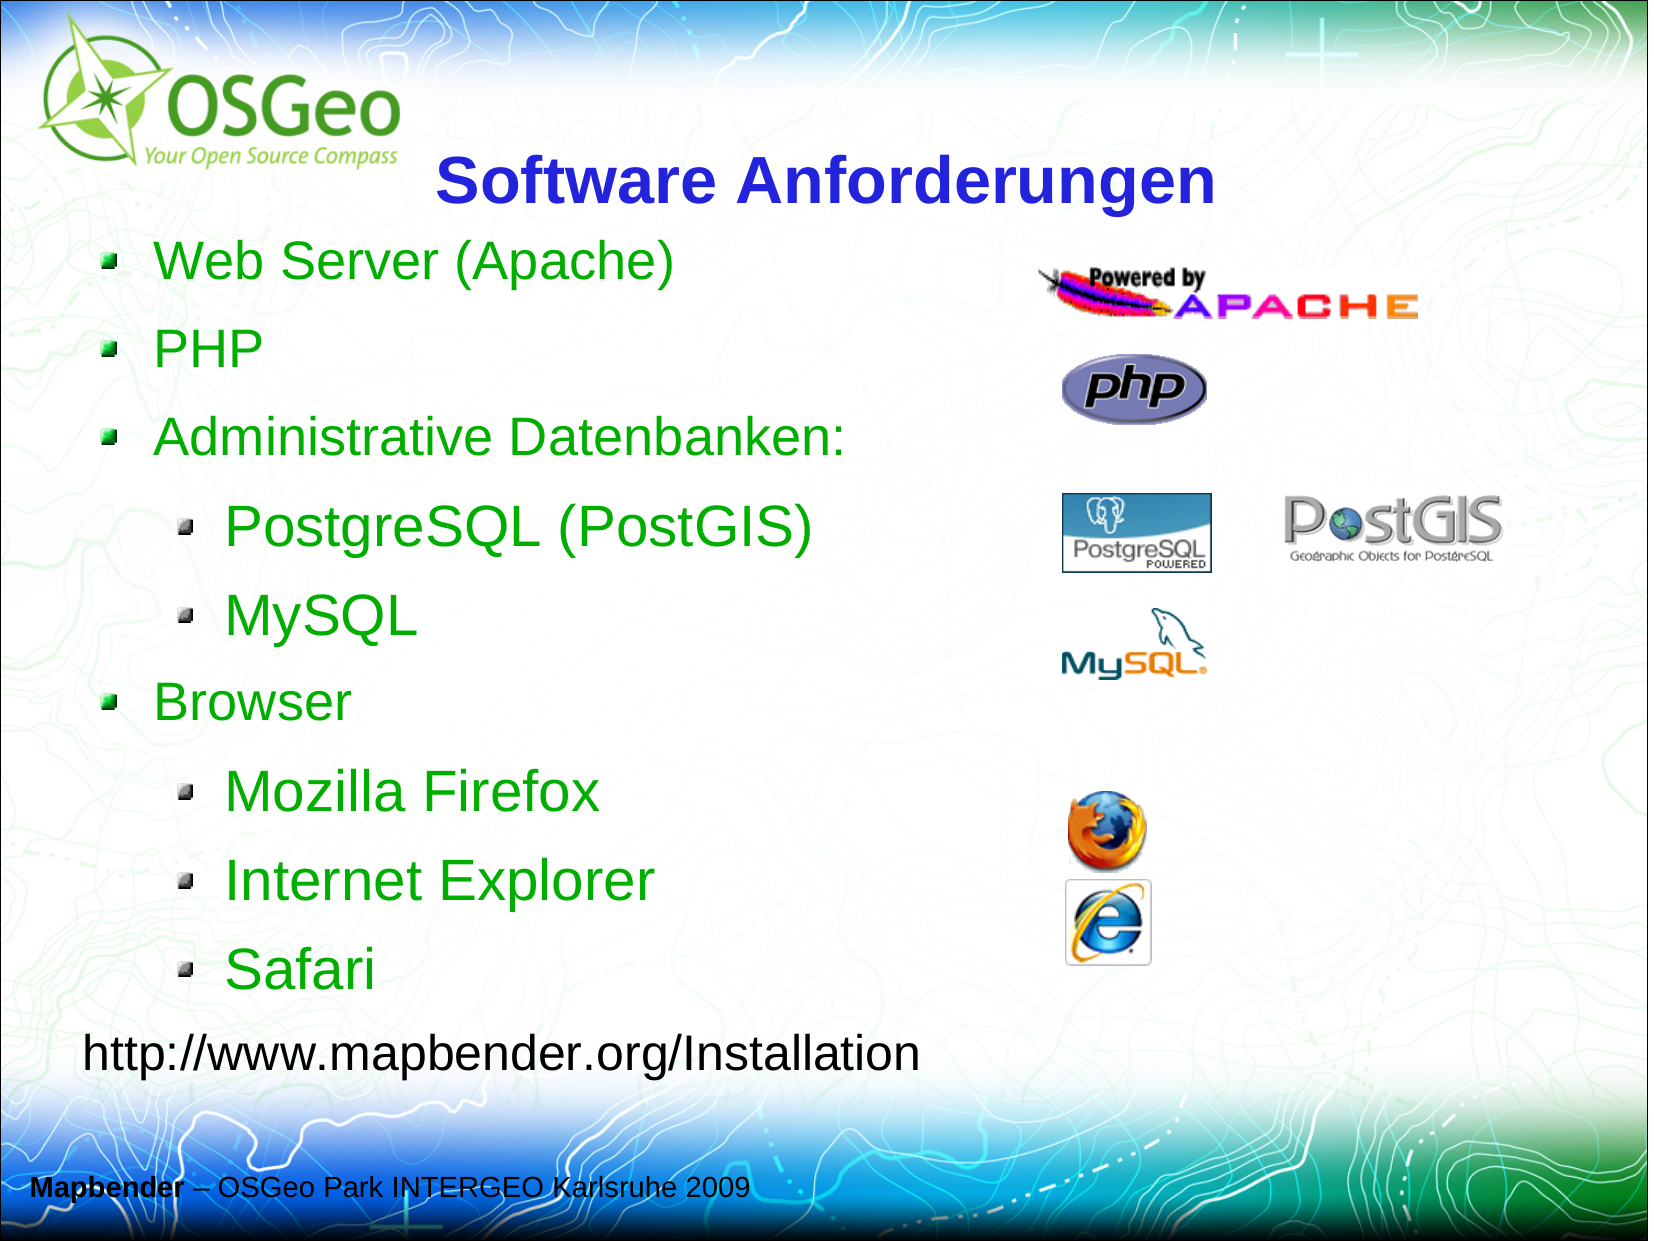

# Software Anforderungen
Web Server (Apache)
PHP
Administrative Datenbanken:
PostgreSQL (PostGIS)
MySQL
Browser
Mozilla Firefox
Internet Explorer
Safari
http://www.mapbender.org/Installation